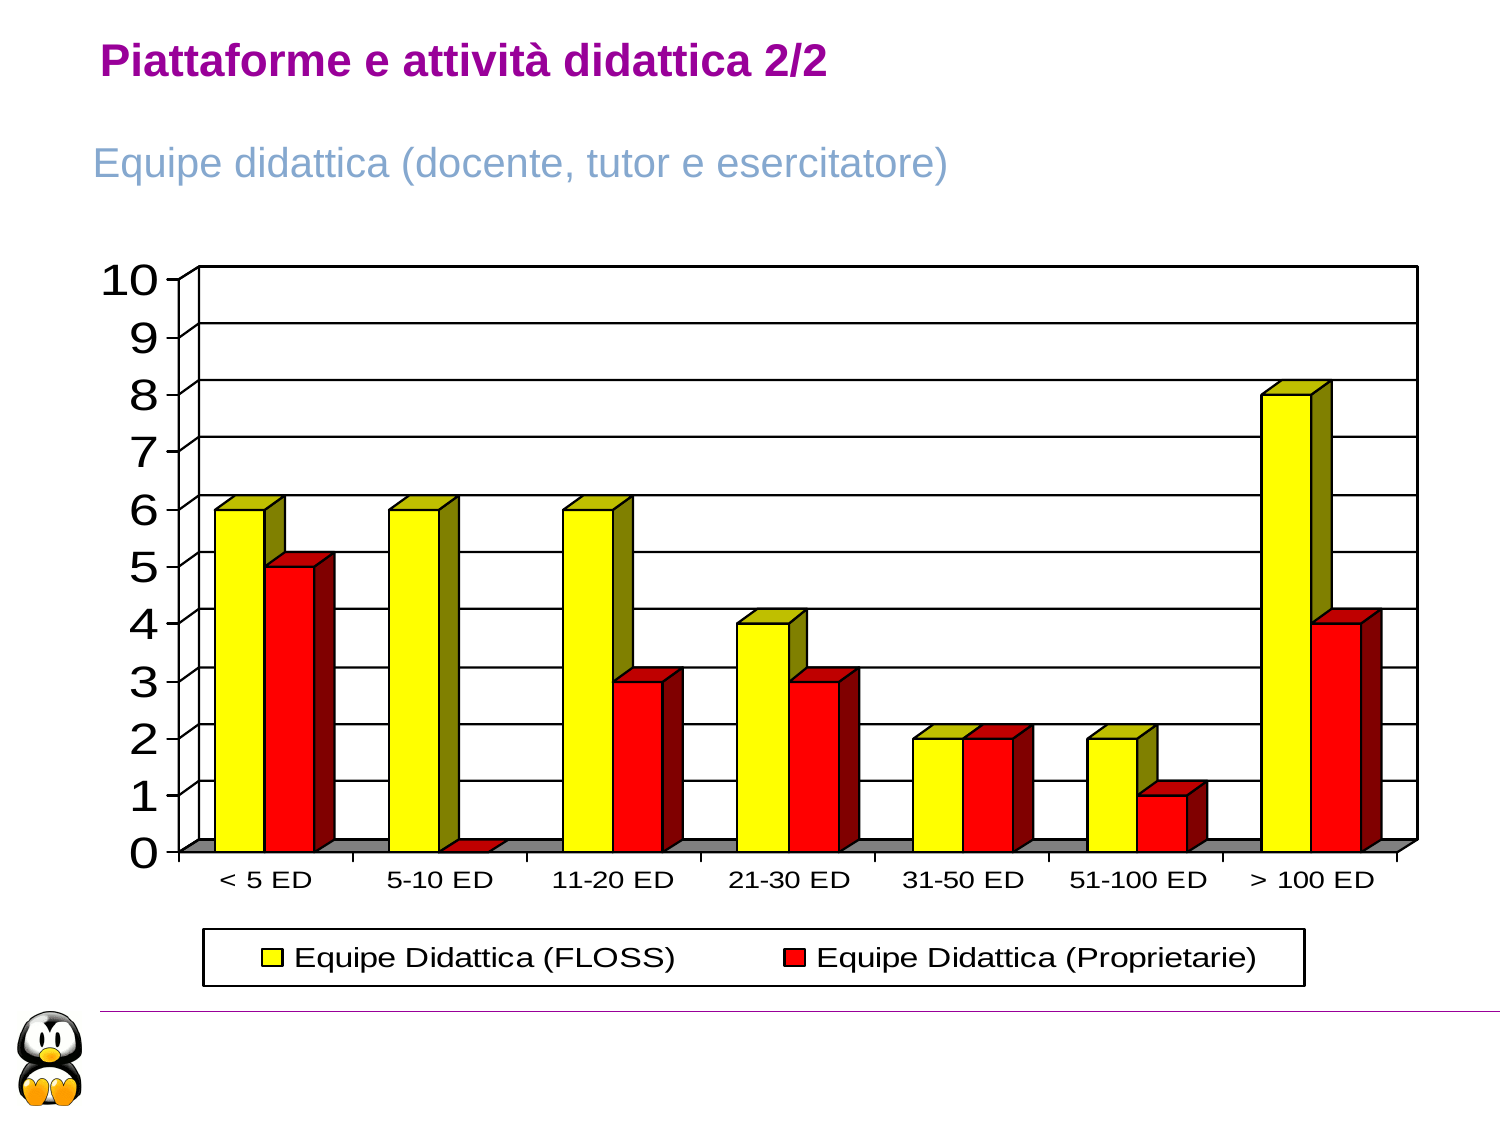

Piattaforme e attività didattica 2/2
Equipe didattica (docente, tutor e esercitatore)